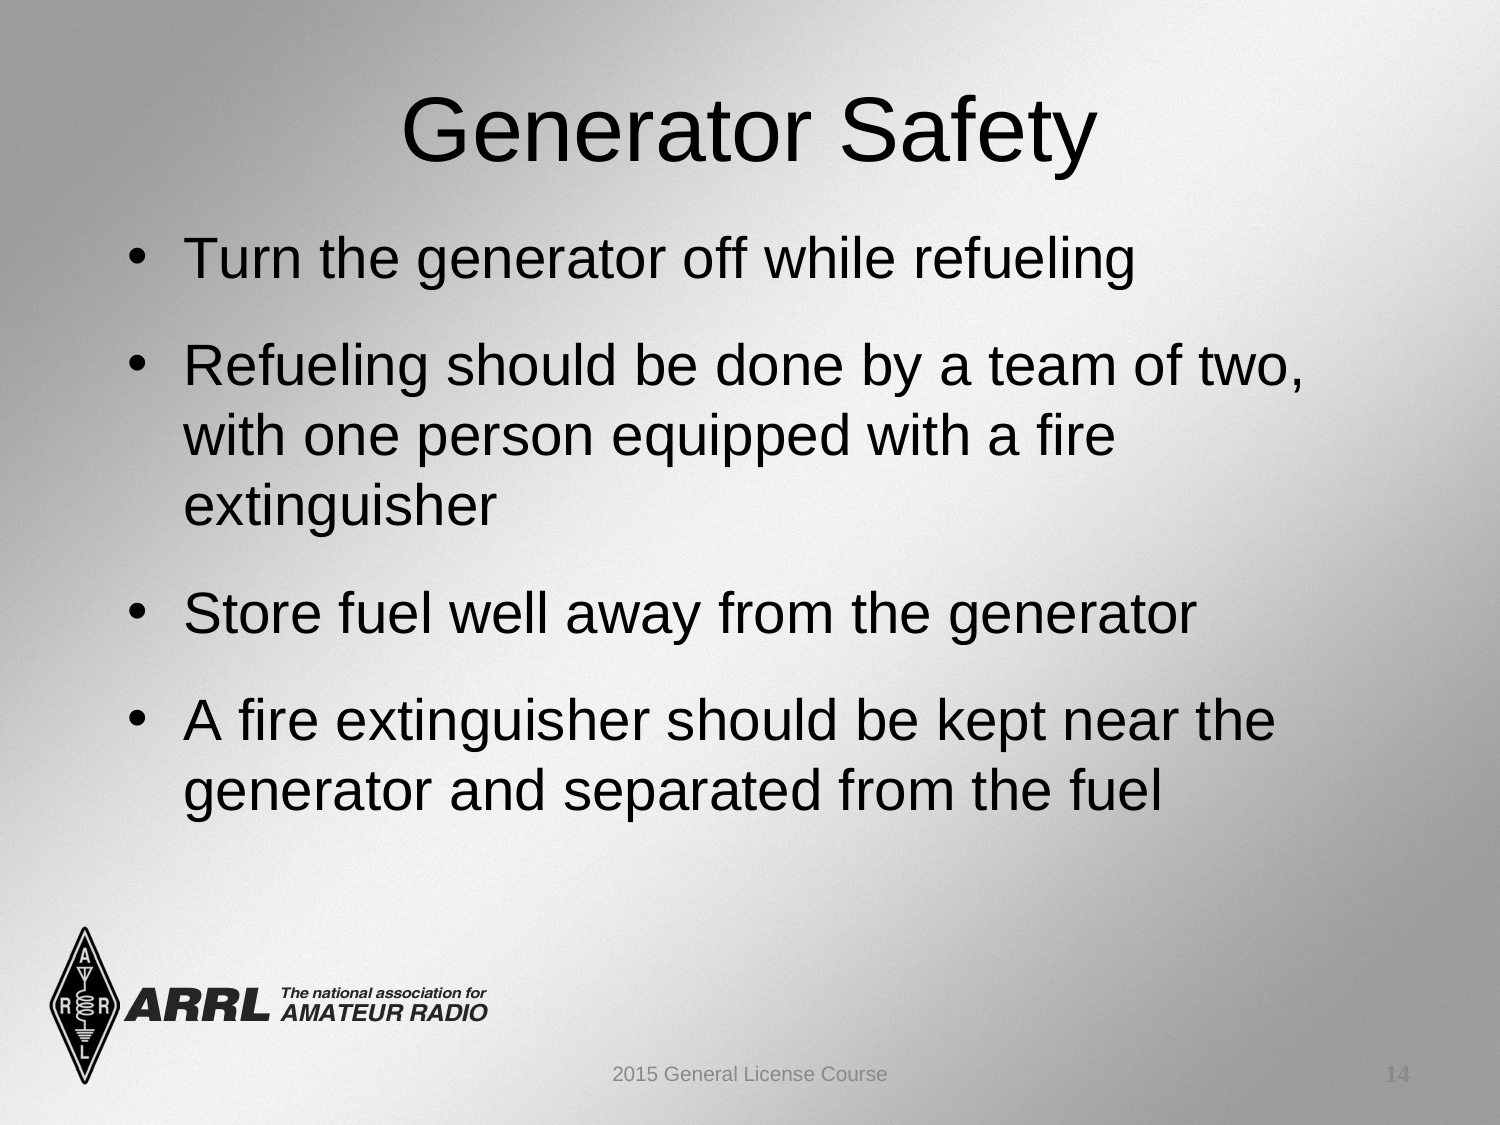

Generator Safety
Turn the generator off while refueling
Refueling should be done by a team of two, with one person equipped with a fire extinguisher
Store fuel well away from the generator
A fire extinguisher should be kept near the generator and separated from the fuel
2015 General License Course